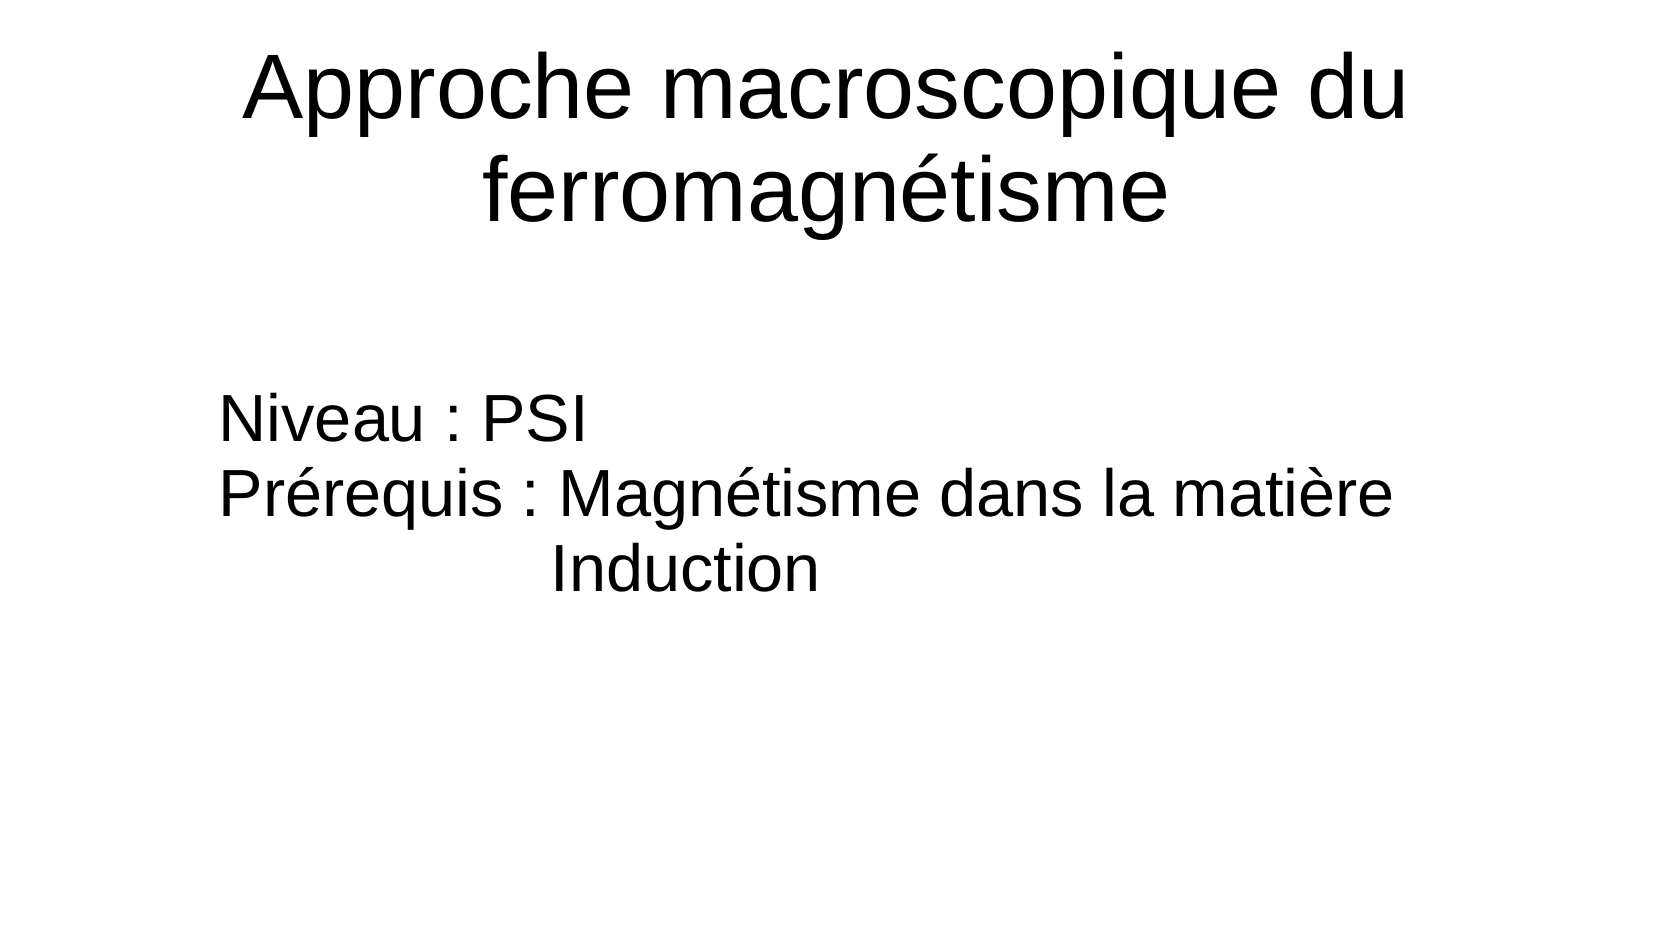

# Approche macroscopique du ferromagnétisme
Niveau : PSI
Prérequis : Magnétisme dans la matière
				 Induction